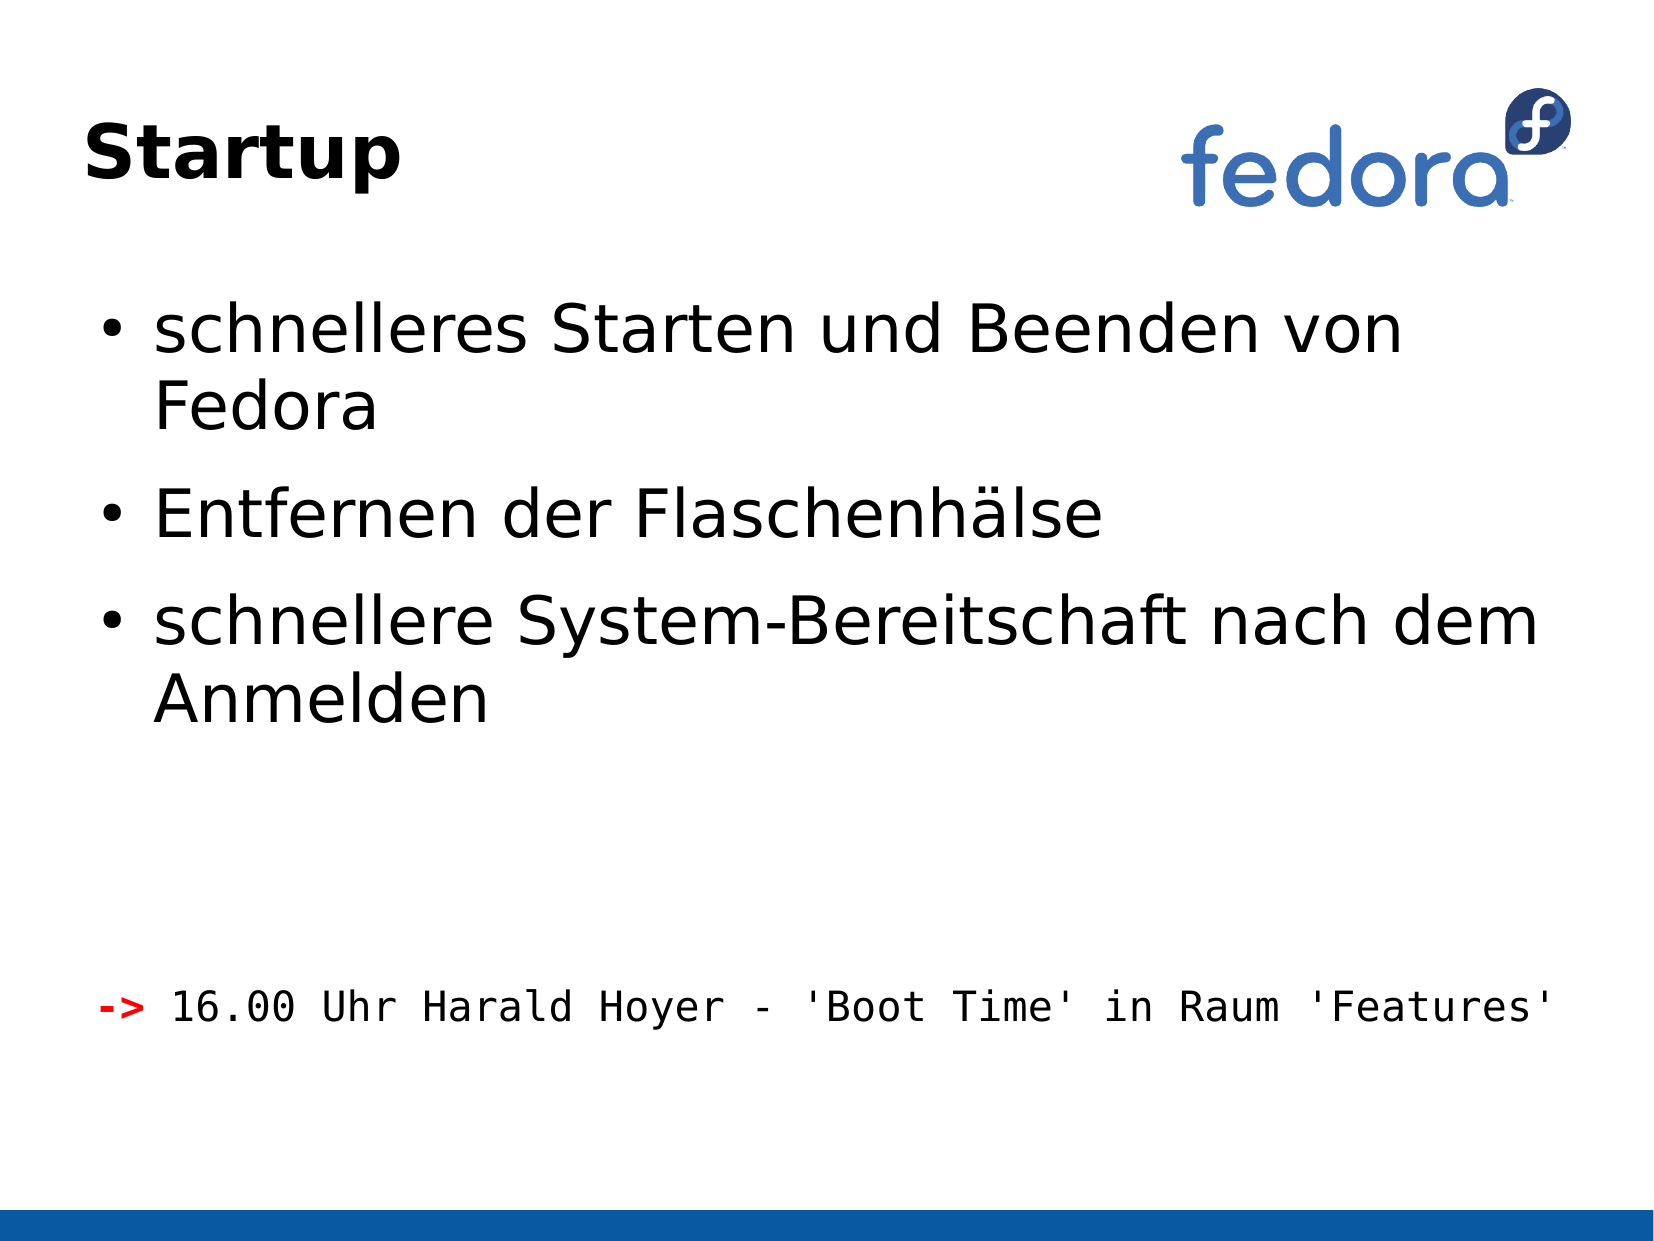

# Startup
schnelleres Starten und Beenden von Fedora
Entfernen der Flaschenhälse
schnellere System-Bereitschaft nach dem Anmelden
-> 16.00 Uhr Harald Hoyer - 'Boot Time' in Raum 'Features'